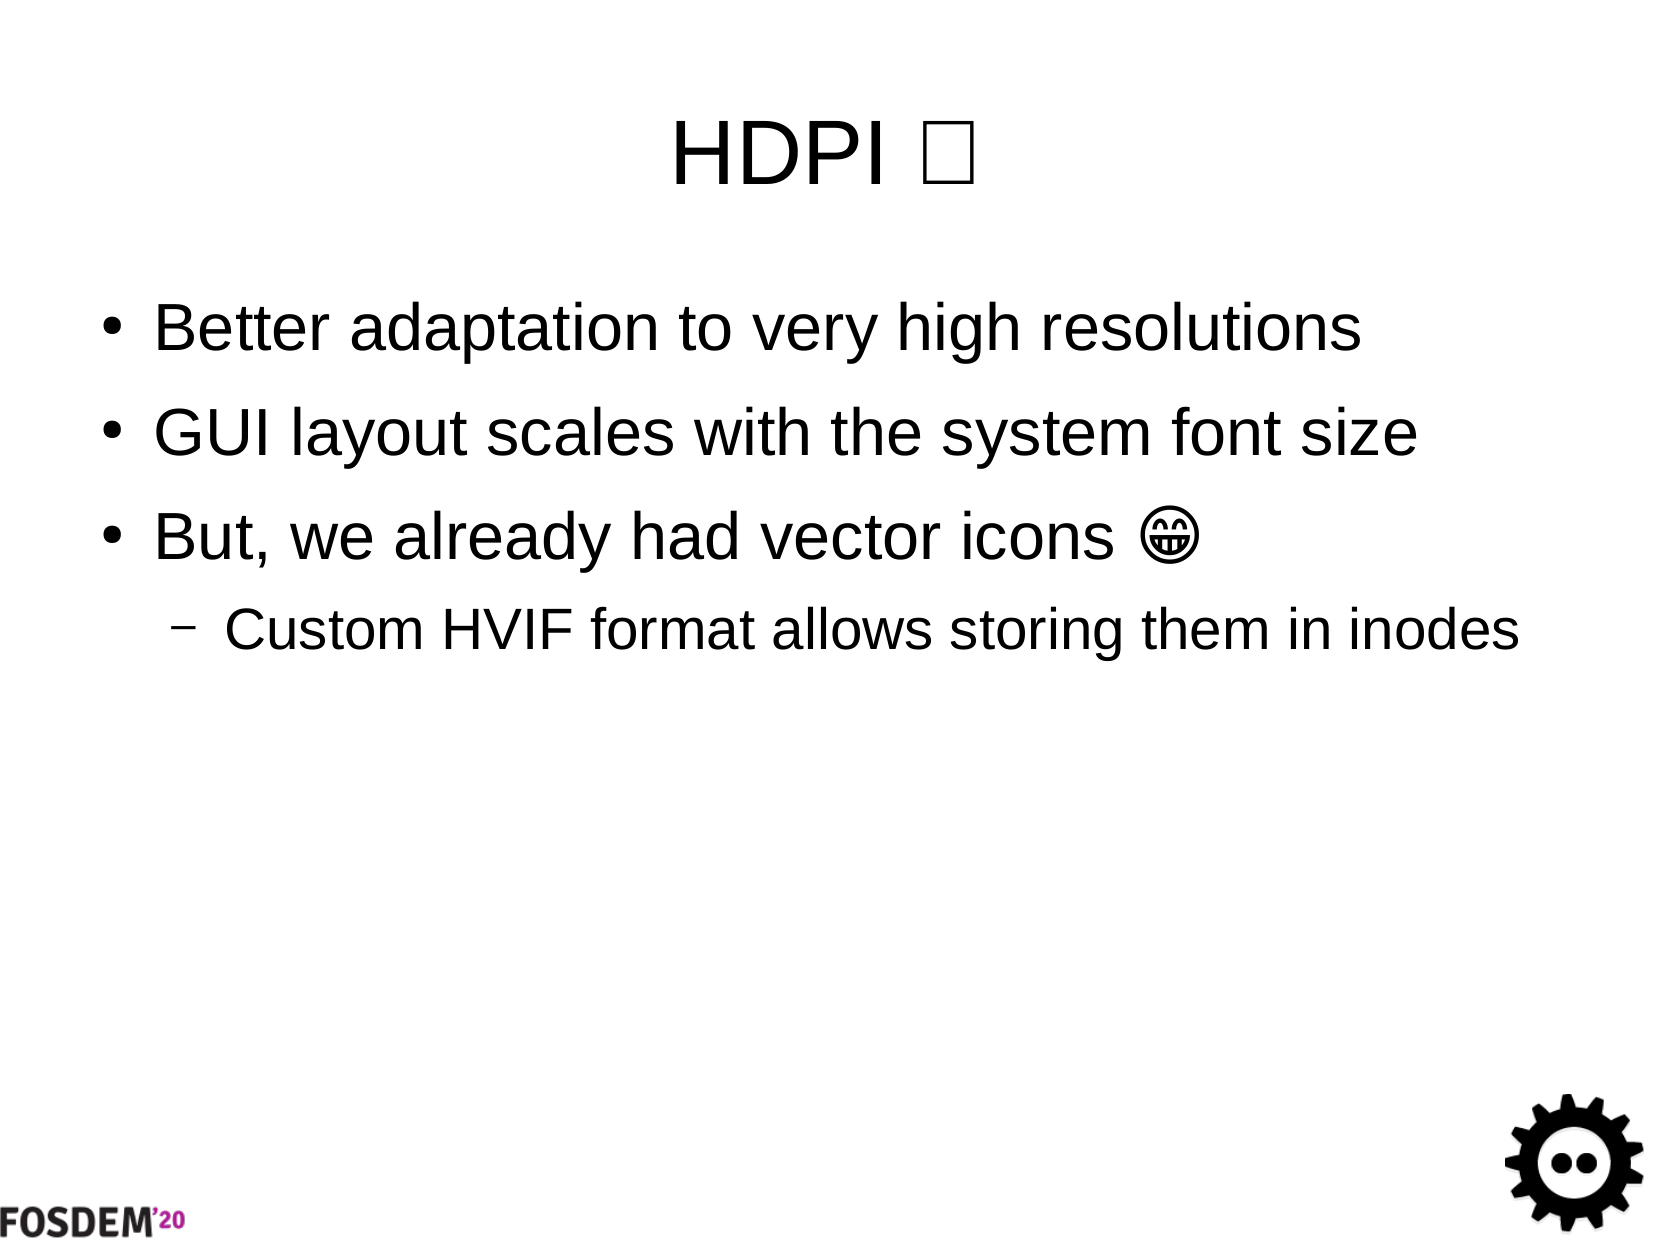

# HDPI 👀
Better adaptation to very high resolutions
GUI layout scales with the system font size
But, we already had vector icons 😁
Custom HVIF format allows storing them in inodes